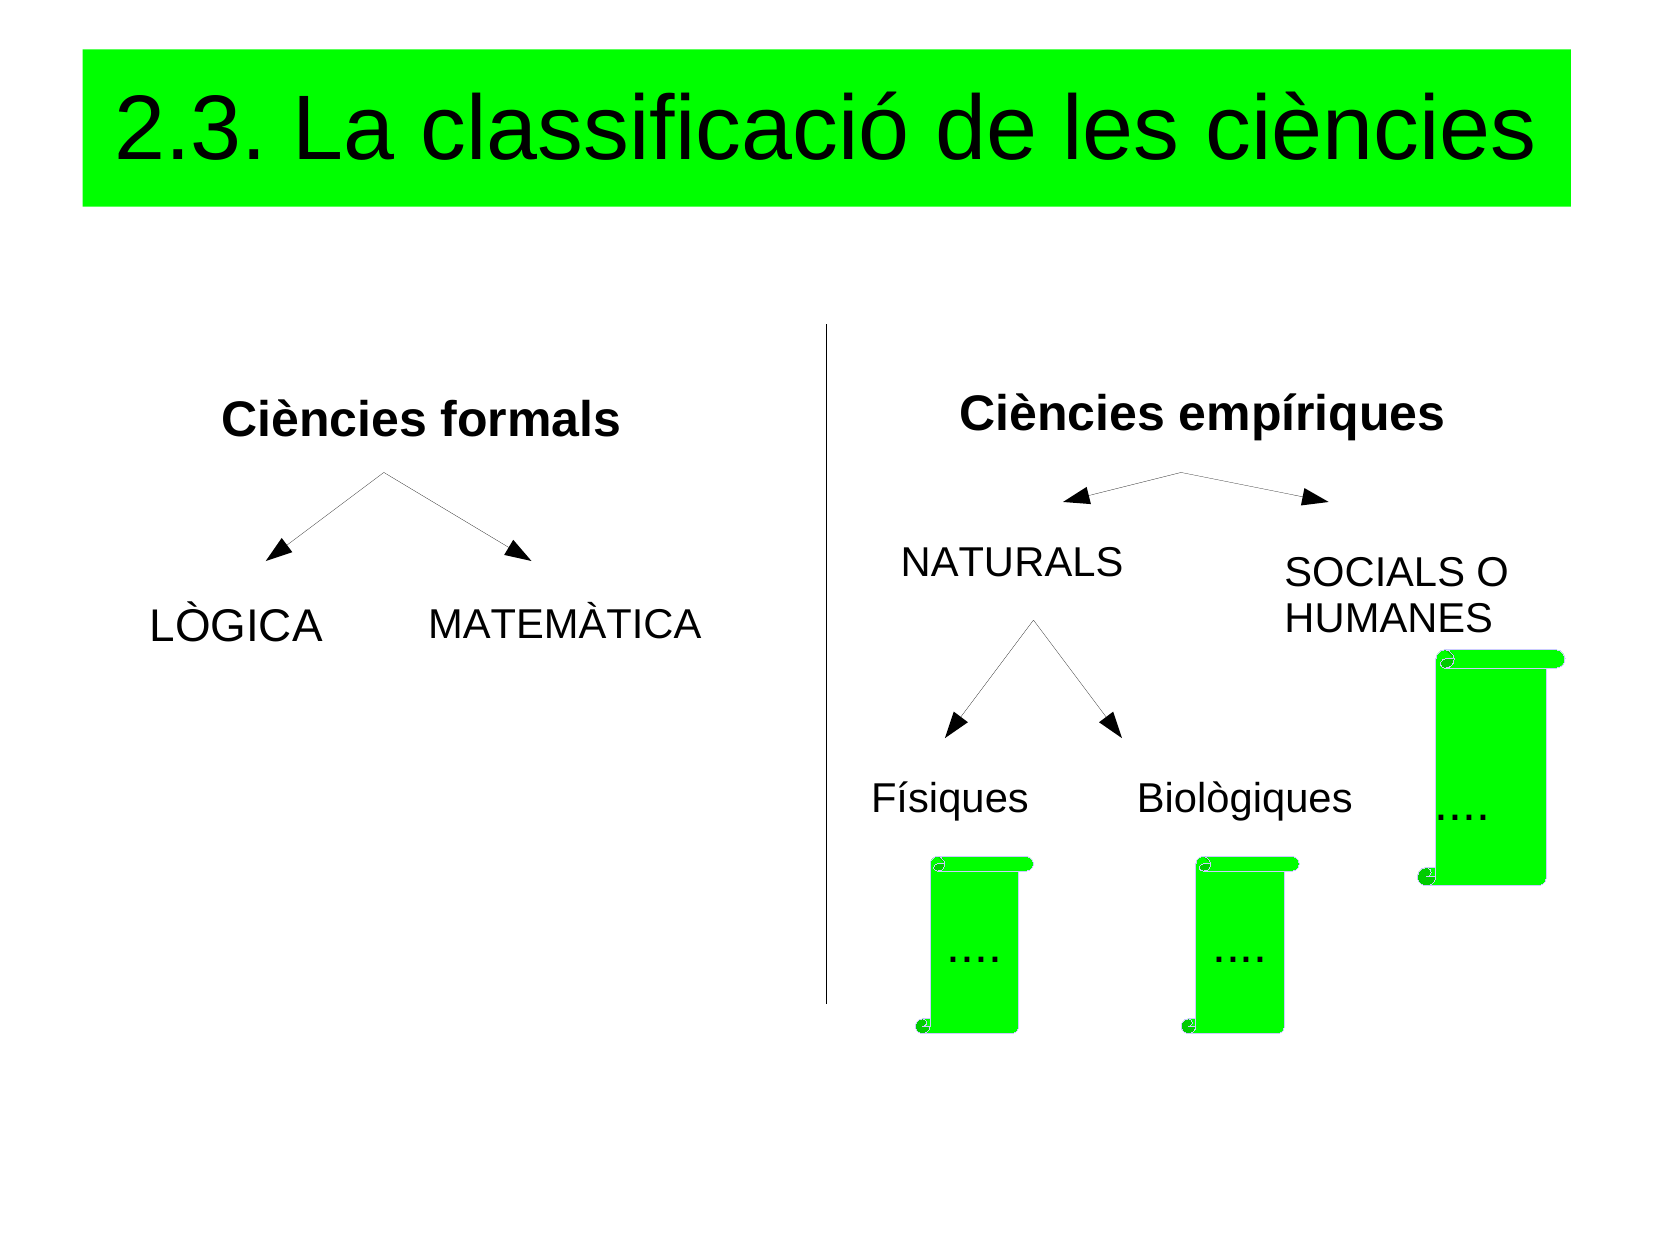

2.3. La classificació de les ciències
Ciències empíriques
Ciències formals
NATURALS
SOCIALS O HUMANES
# LÒGICA
MATEMÀTICA
Físiques
Biològiques
....
....
....